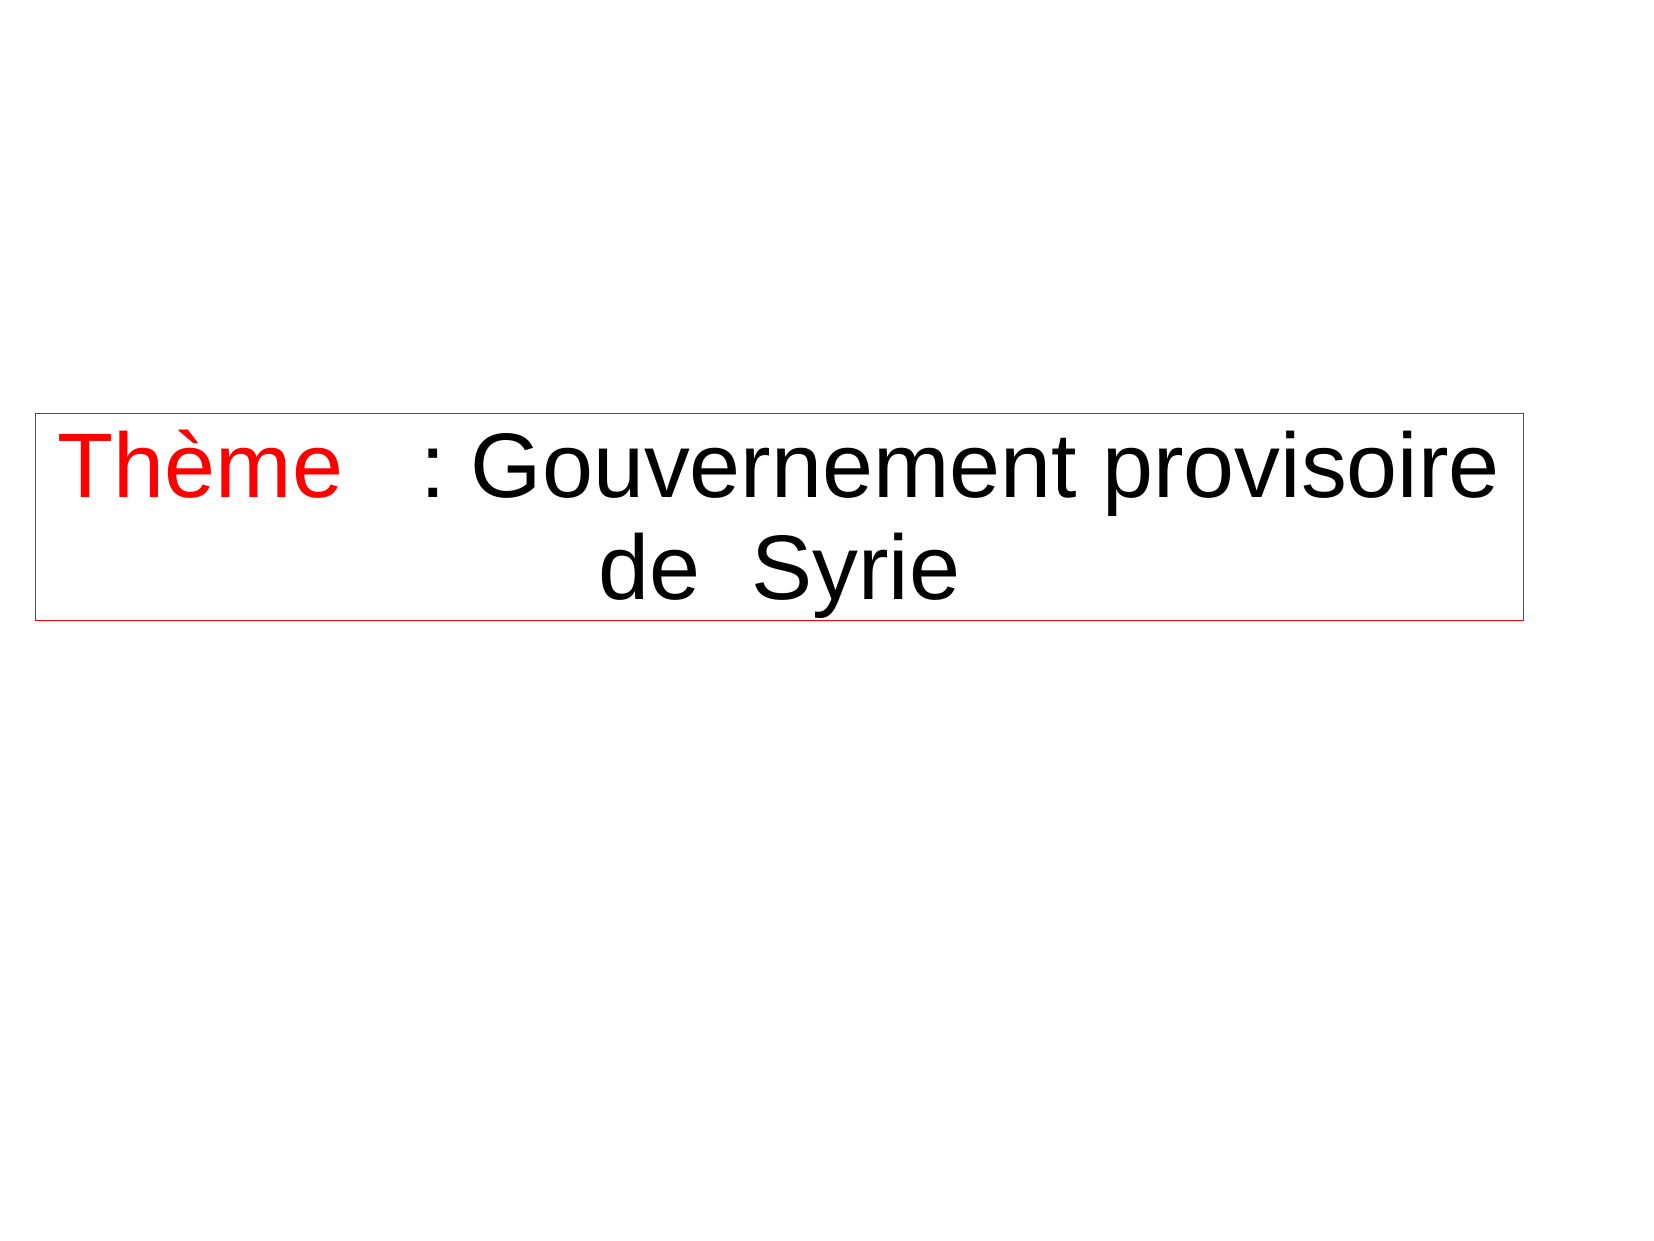

# Thème  : Gouvernement provisoire de Syrie